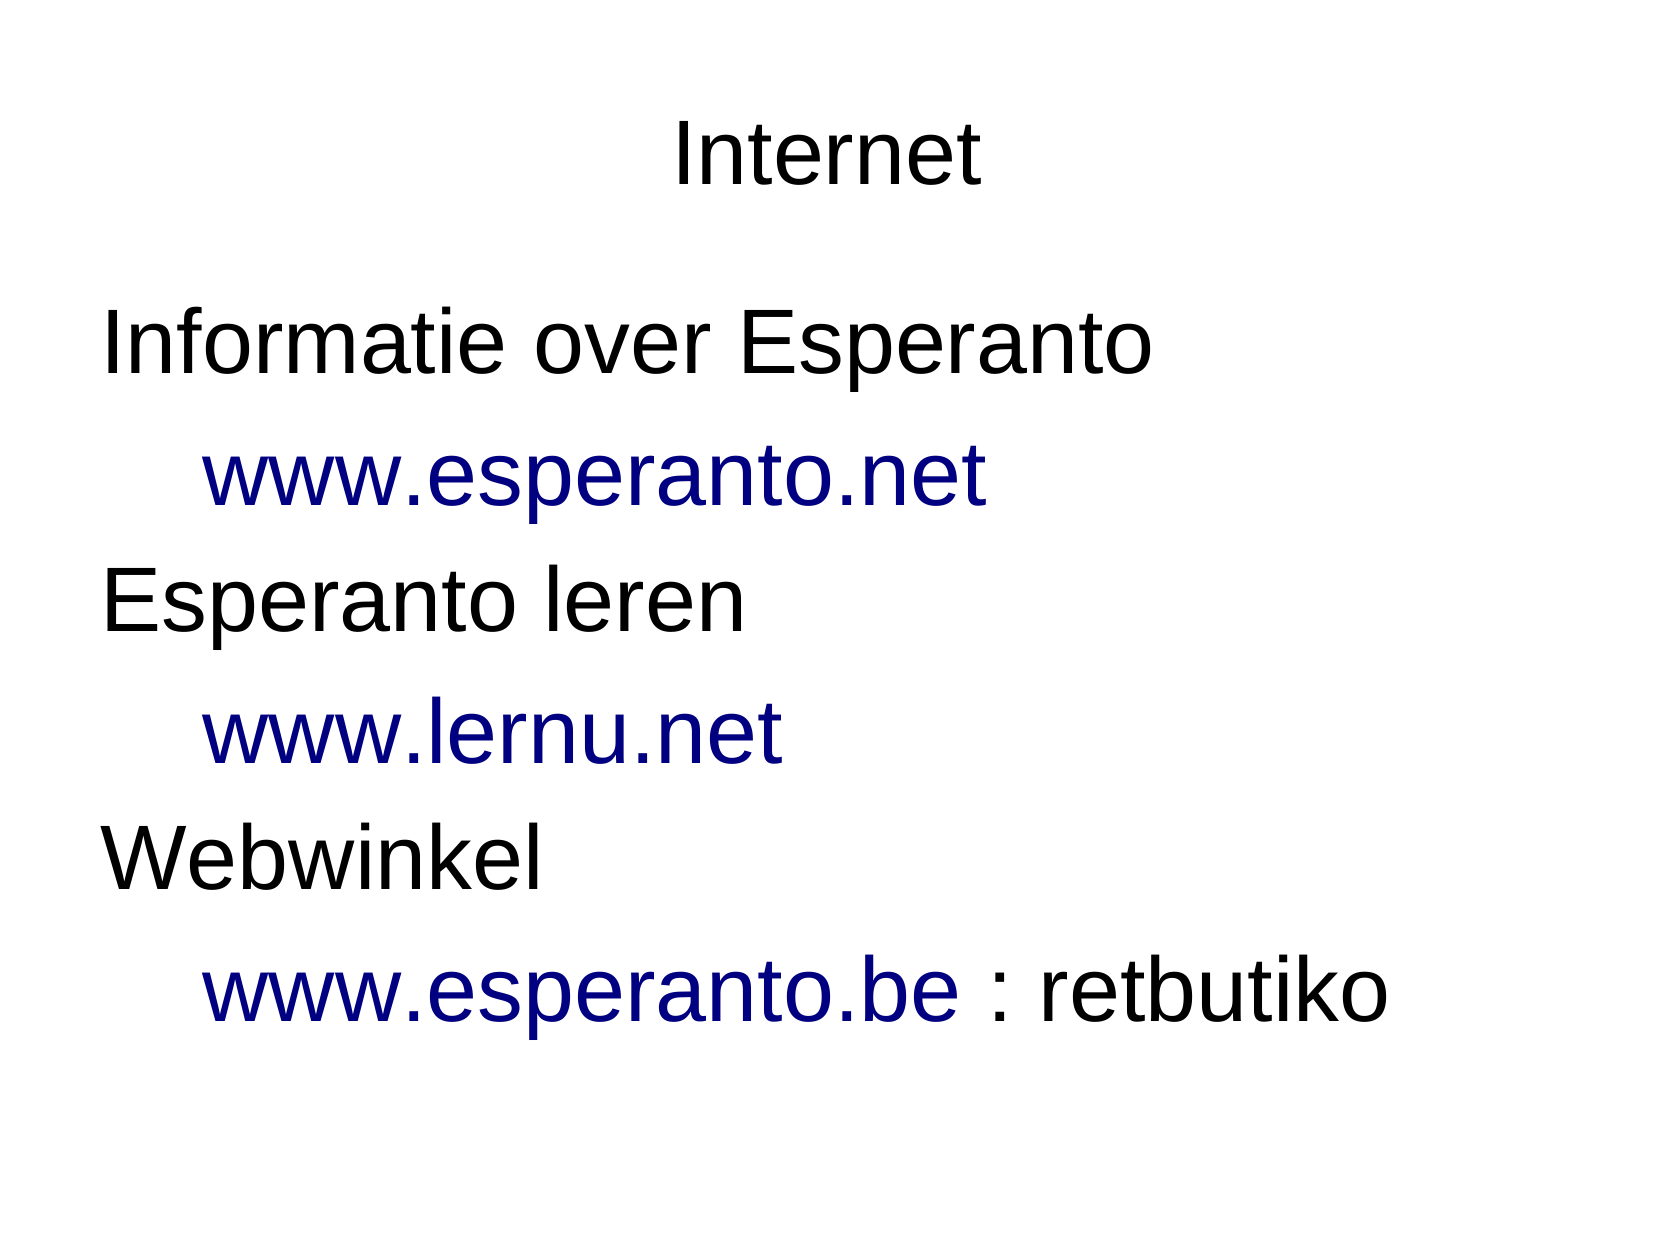

# Internet
Informatie over Esperanto
 www.esperanto.net
Esperanto leren
 www.lernu.net
Webwinkel
 www.esperanto.be : retbutiko